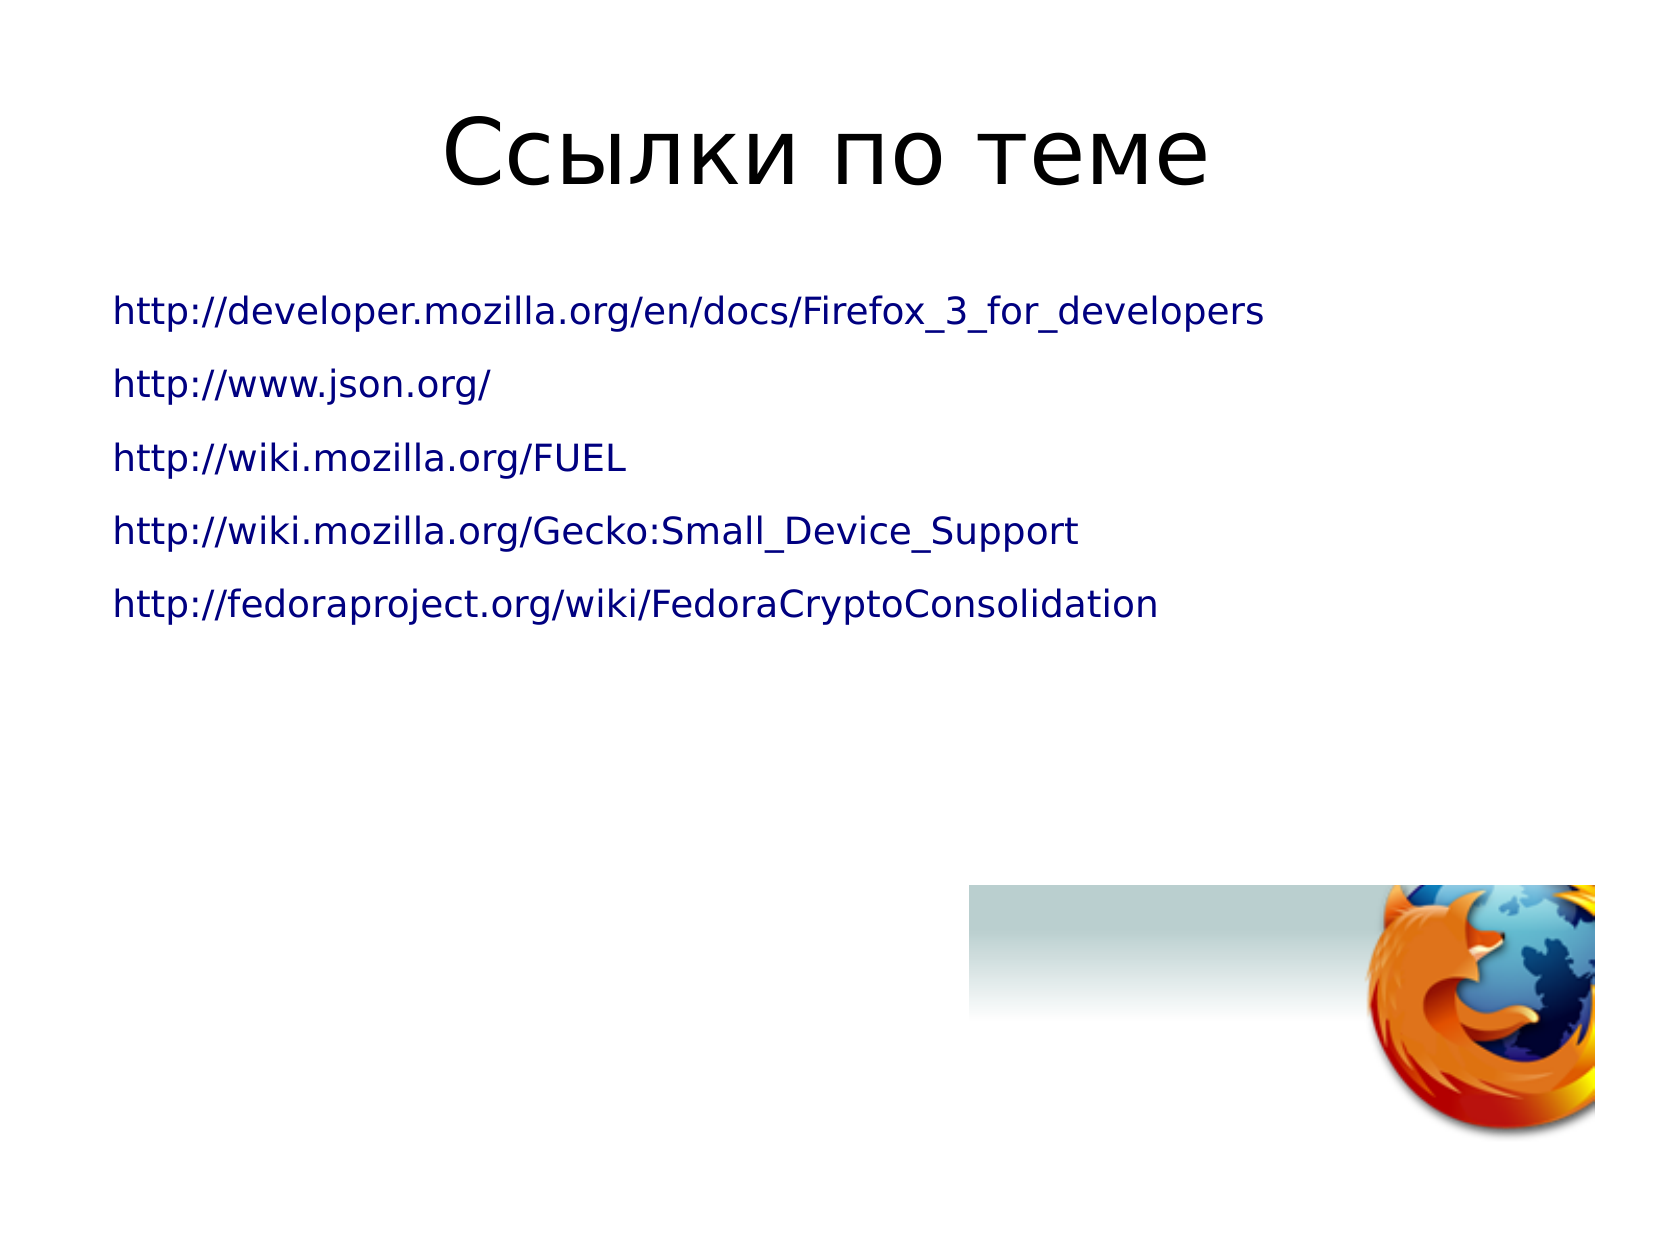

# Ссылки по теме
http://developer.mozilla.org/en/docs/Firefox_3_for_developers
http://www.json.org/
http://wiki.mozilla.org/FUEL
http://wiki.mozilla.org/Gecko:Small_Device_Support
http://fedoraproject.org/wiki/FedoraCryptoConsolidation